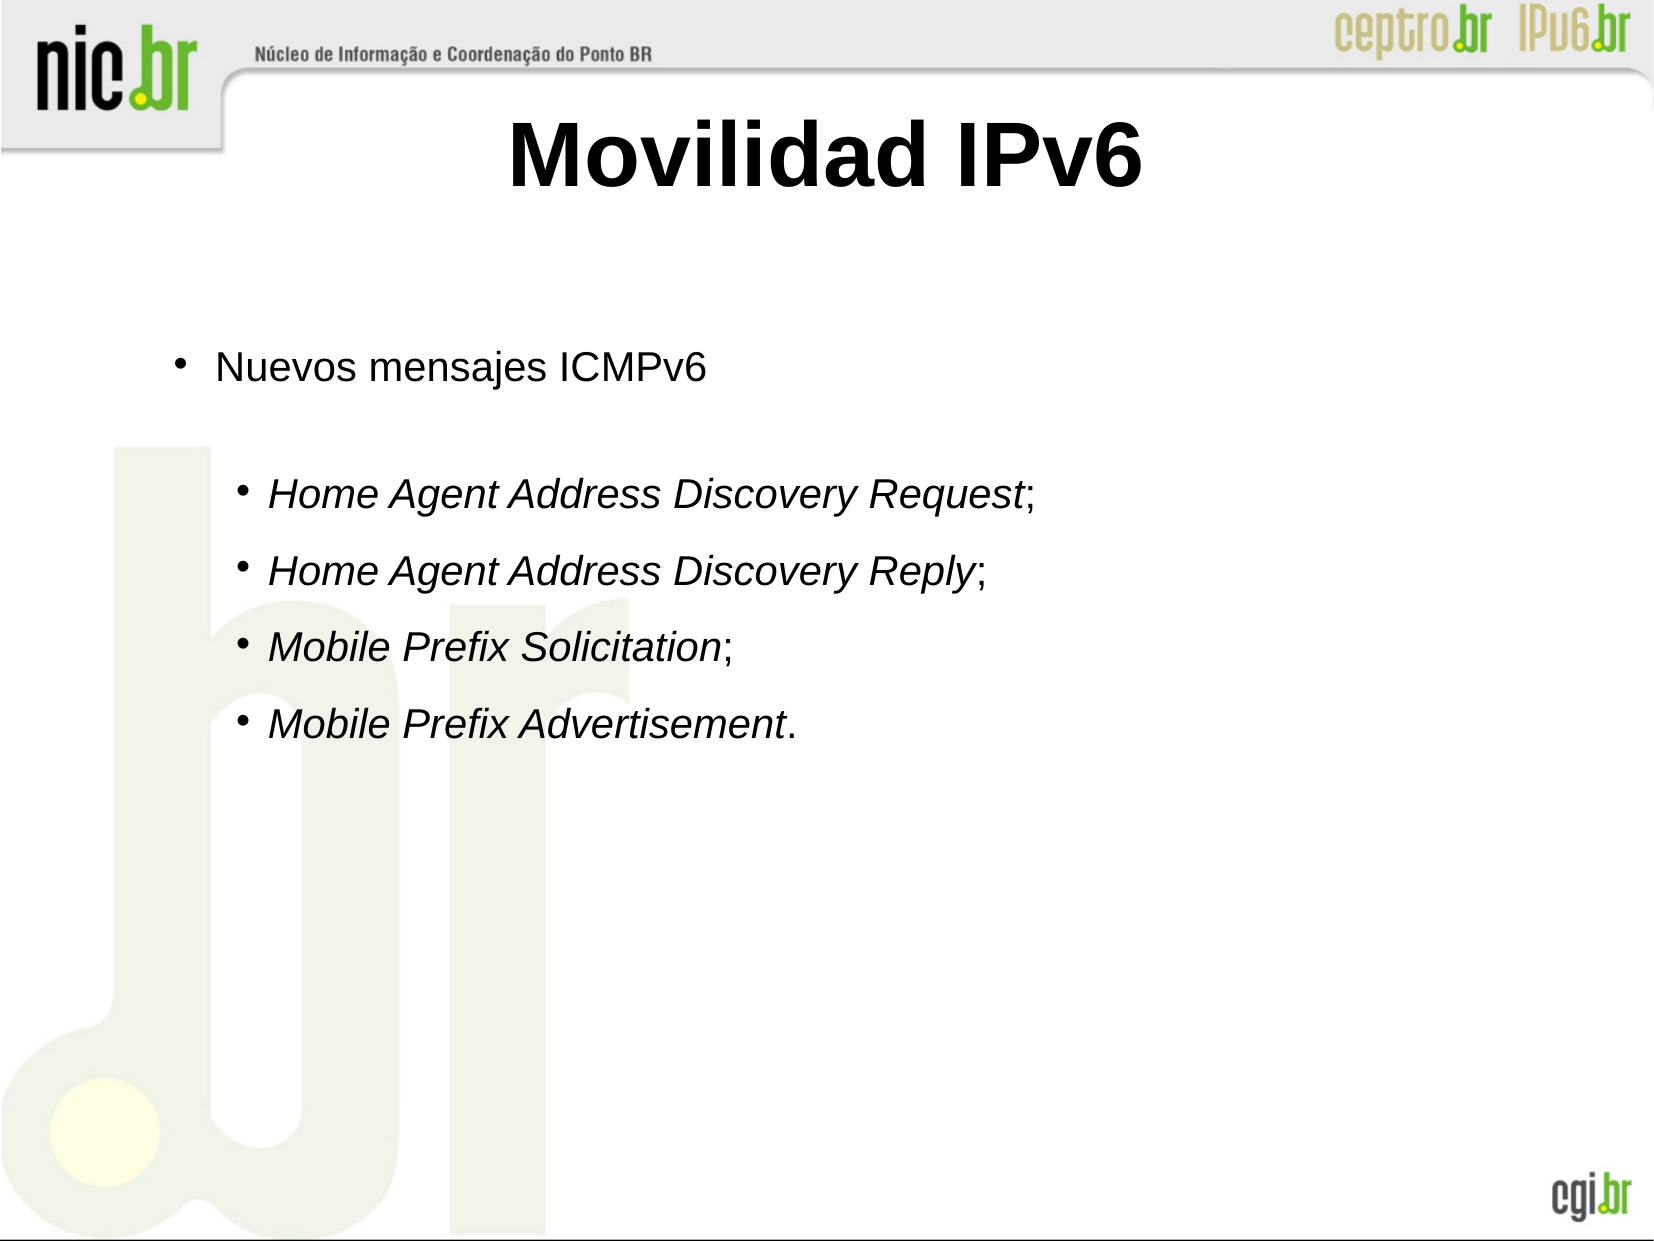

Movilidad IPv6
 Nuevos mensajes ICMPv6
Home Agent Address Discovery Request;
Home Agent Address Discovery Reply;
Mobile Prefix Solicitation;
Mobile Prefix Advertisement.